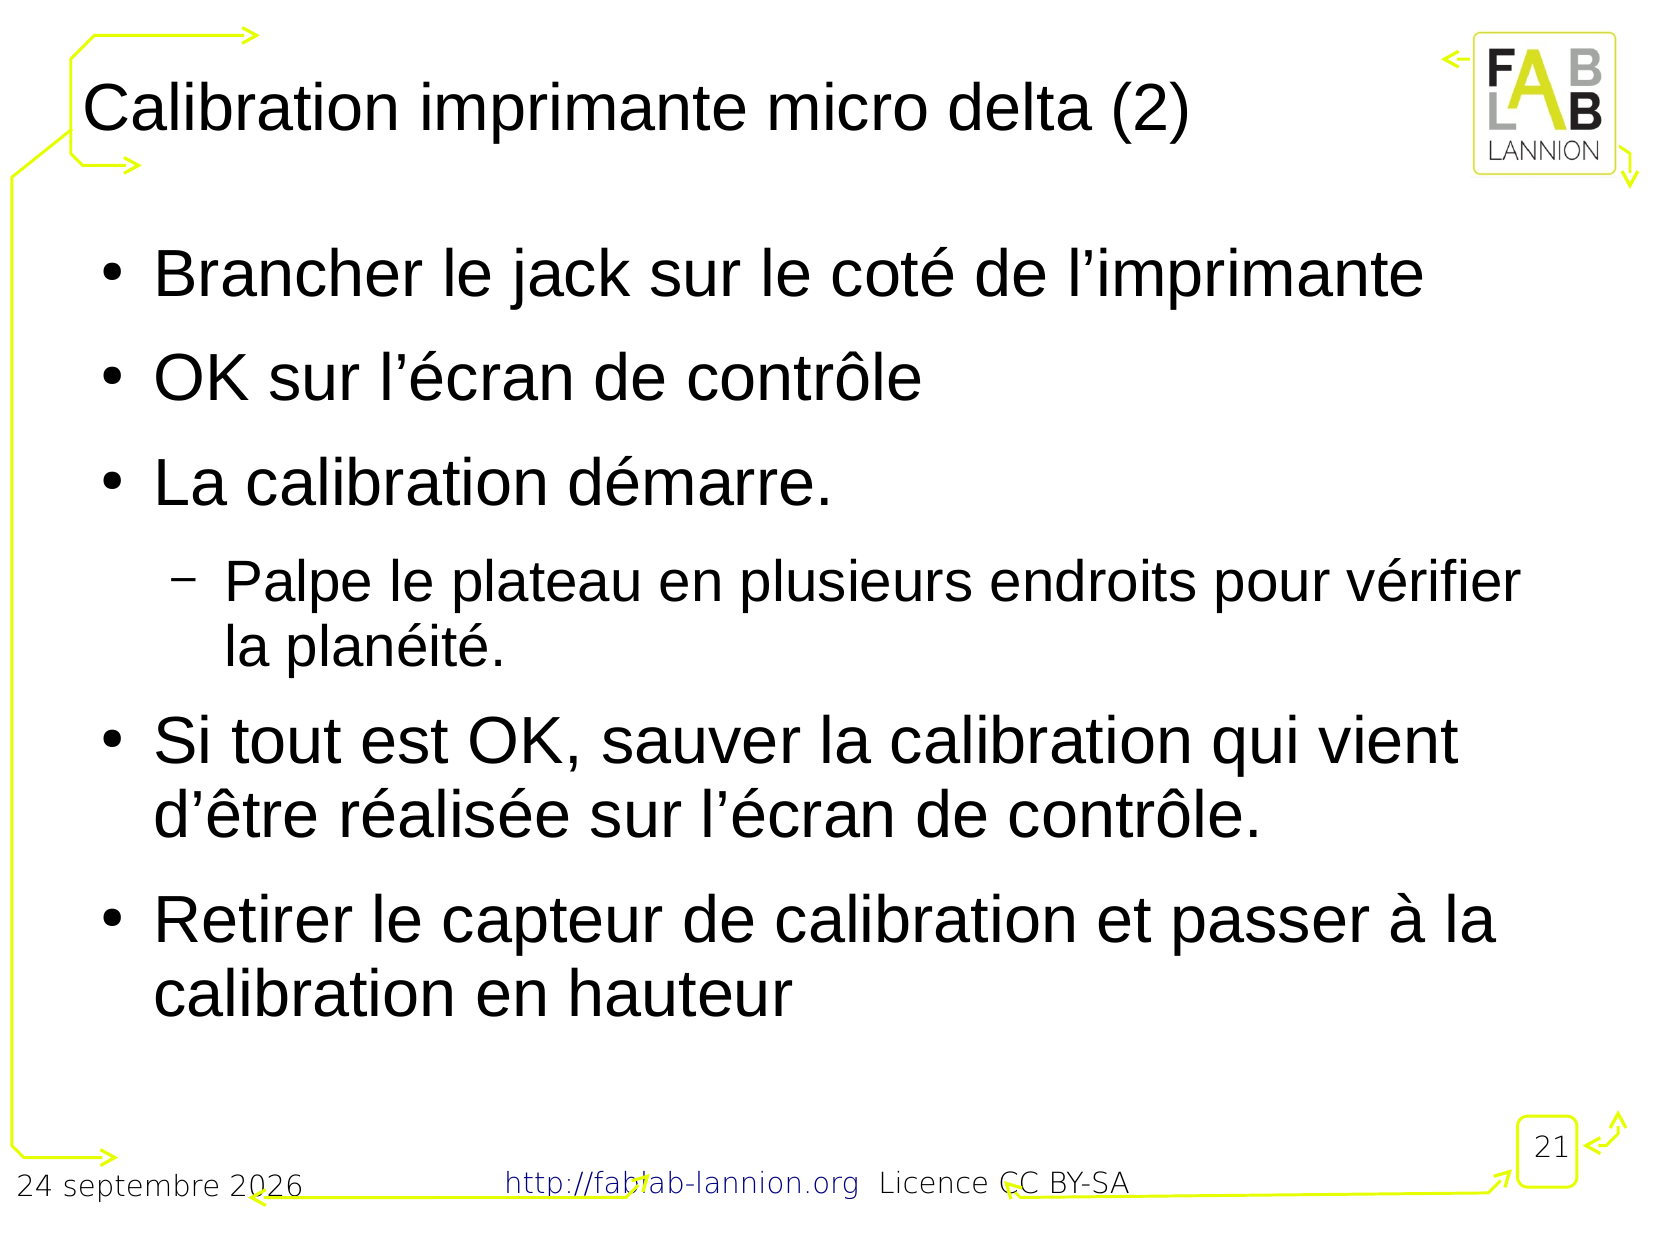

# Calibration imprimante micro delta (2)
Brancher le jack sur le coté de l’imprimante
OK sur l’écran de contrôle
La calibration démarre.
Palpe le plateau en plusieurs endroits pour vérifier la planéité.
Si tout est OK, sauver la calibration qui vient d’être réalisée sur l’écran de contrôle.
Retirer le capteur de calibration et passer à la calibration en hauteur
21